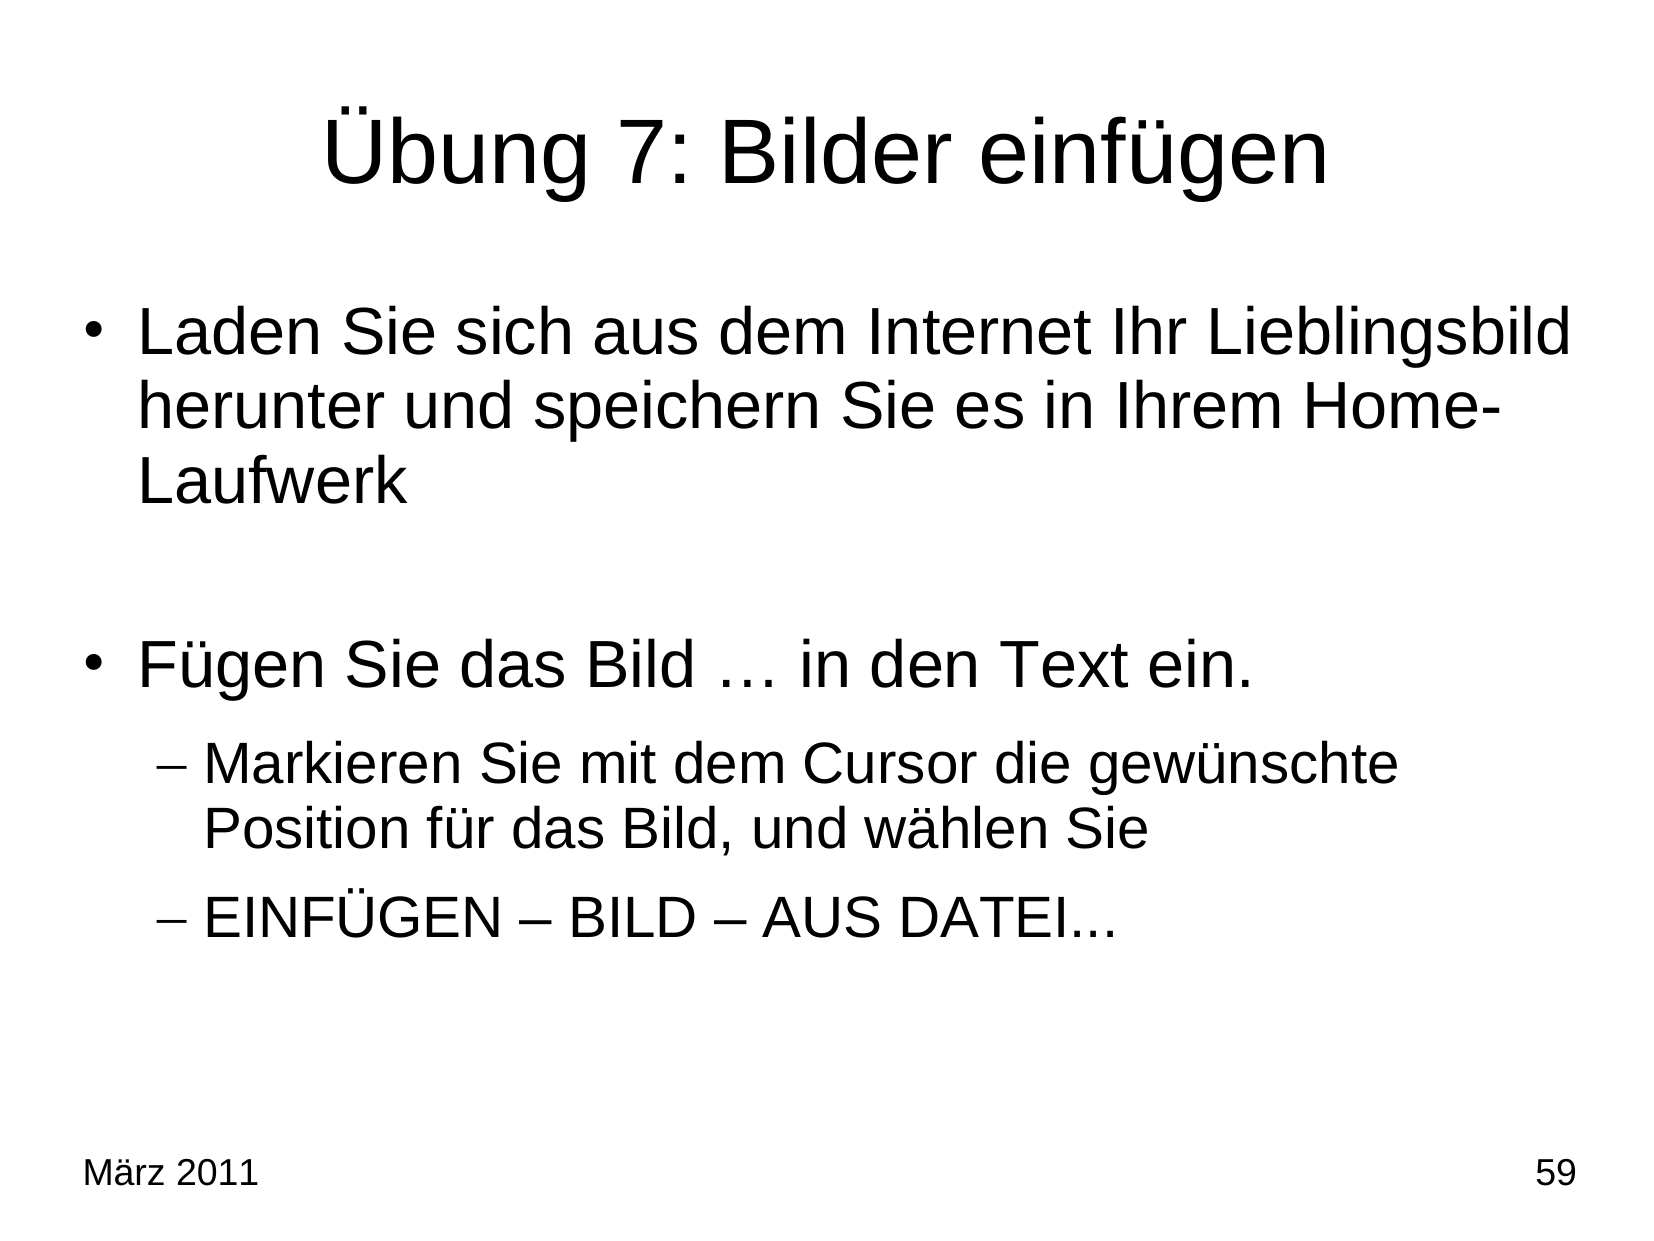

# Übung 7: Bilder einfügen
Laden Sie sich aus dem Internet Ihr Lieblingsbild herunter und speichern Sie es in Ihrem Home-Laufwerk
Fügen Sie das Bild … in den Text ein.
Markieren Sie mit dem Cursor die gewünschte Position für das Bild, und wählen Sie
EINFÜGEN – BILD – AUS DATEI...
März 2011
59